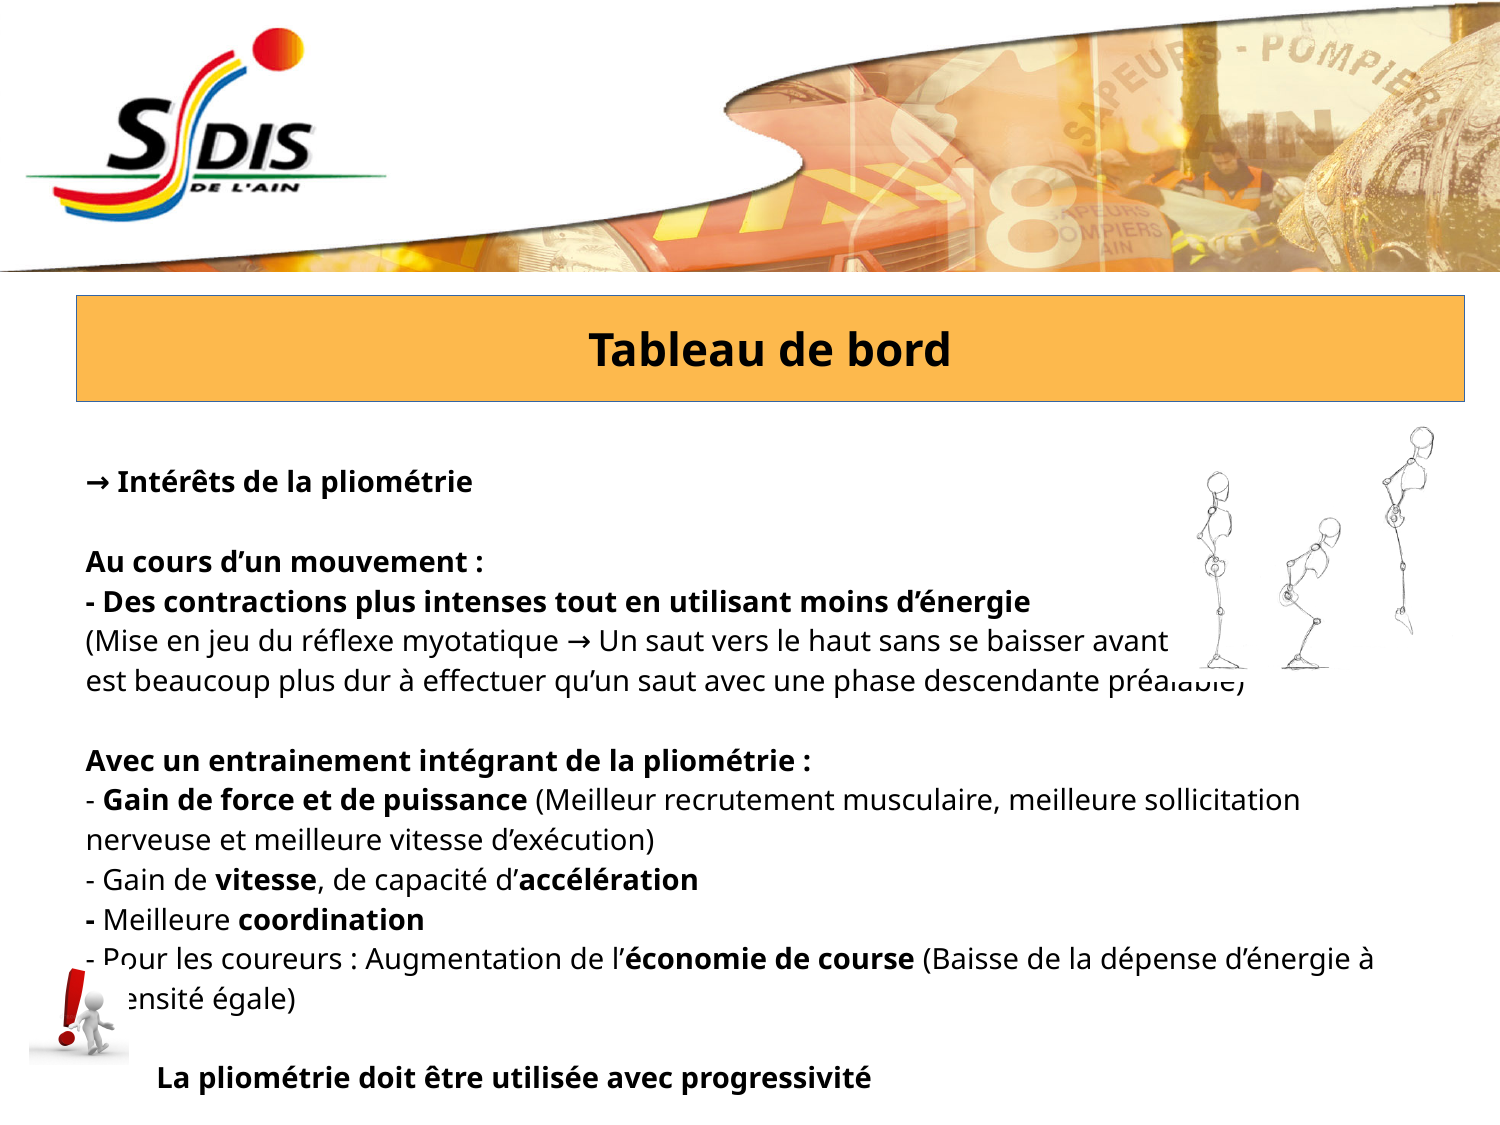

Tableau de bord
→ Intérêts de la pliométrie
Au cours d’un mouvement :
- Des contractions plus intenses tout en utilisant moins d’énergie
(Mise en jeu du réflexe myotatique → Un saut vers le haut sans se baisser avant
est beaucoup plus dur à effectuer qu’un saut avec une phase descendante préalable)
Avec un entrainement intégrant de la pliométrie :
- Gain de force et de puissance (Meilleur recrutement musculaire, meilleure sollicitation nerveuse et meilleure vitesse d’exécution)
- Gain de vitesse, de capacité d’accélération
- Meilleure coordination
- Pour les coureurs : Augmentation de l’économie de course (Baisse de la dépense d’énergie à intensité égale)
La pliométrie doit être utilisée avec progressivité